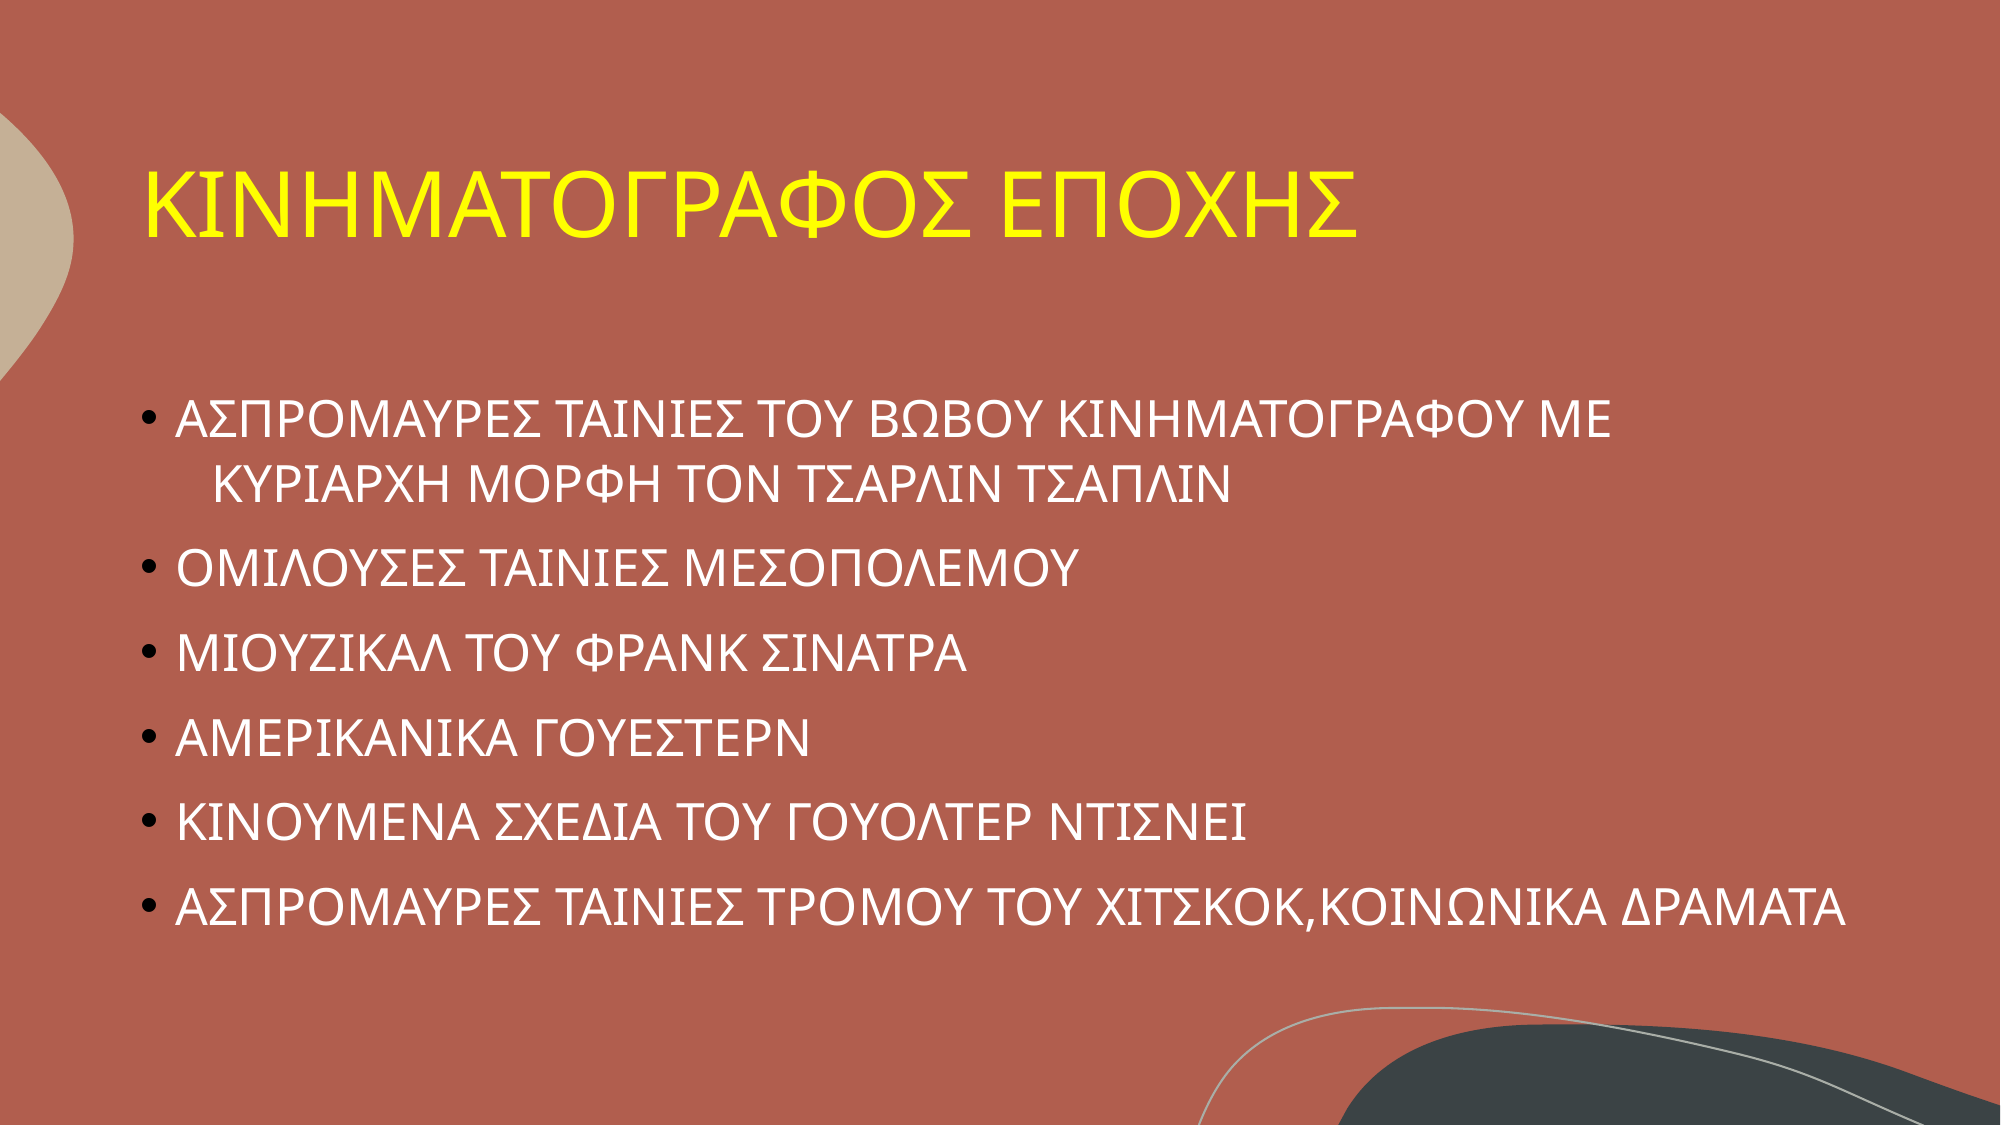

# ΚΙΝΗΜΑΤΟΓΡΑΦΟΣ ΕΠΟΧΗΣ
ΑΣΠΡΟΜΑΥΡΕΣ ΤΑΙΝΙΕΣ ΤΟΥ ΒΩΒΟΥ ΚΙΝΗΜΑΤΟΓΡΑΦΟΥ ΜΕ ΚΥΡΙΑΡΧΗ ΜΟΡΦΗ ΤΟΝ ΤΣΑΡΛΙΝ ΤΣΑΠΛΙΝ
ΟΜΙΛΟΥΣΕΣ ΤΑΙΝΙΕΣ ΜΕΣΟΠΟΛΕΜΟΥ
ΜΙΟΥΖΙΚΑΛ ΤΟΥ ΦΡΑΝΚ ΣΙΝΑΤΡΑ
ΑΜΕΡΙΚΑΝΙΚΑ ΓΟΥΕΣΤΕΡΝ
ΚΙΝΟΥΜΕΝΑ ΣΧΕΔΙΑ ΤΟΥ ΓΟΥΟΛΤΕΡ ΝΤΙΣΝΕΙ
ΑΣΠΡΟΜΑΥΡΕΣ ΤΑΙΝΙΕΣ ΤΡΟΜΟΥ ΤΟΥ ΧΙΤΣΚΟΚ,ΚΟΙΝΩΝΙΚΑ ΔΡΑΜΑΤΑ